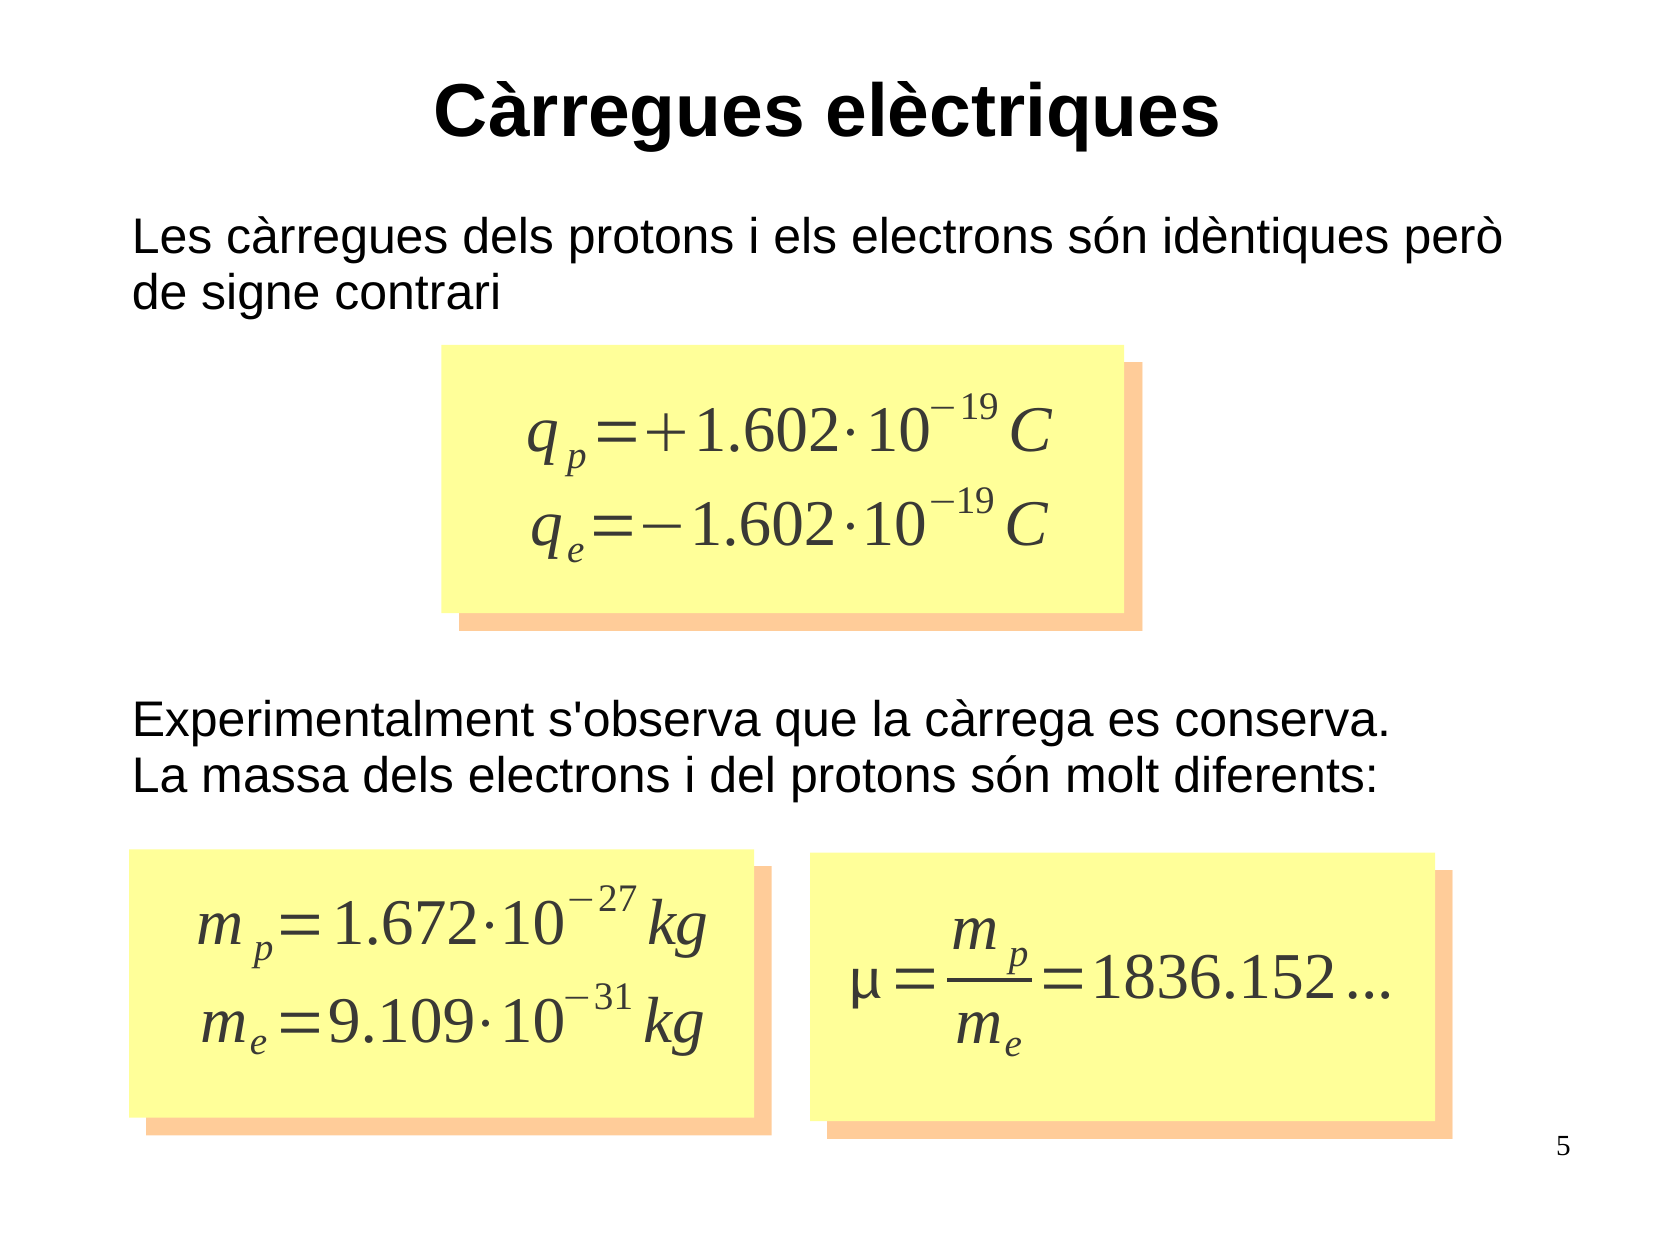

Càrregues elèctriques
Les càrregues dels protons i els electrons són idèntiques però de signe contrari
Experimentalment s'observa que la càrrega es conserva.
La massa dels electrons i del protons són molt diferents:
5